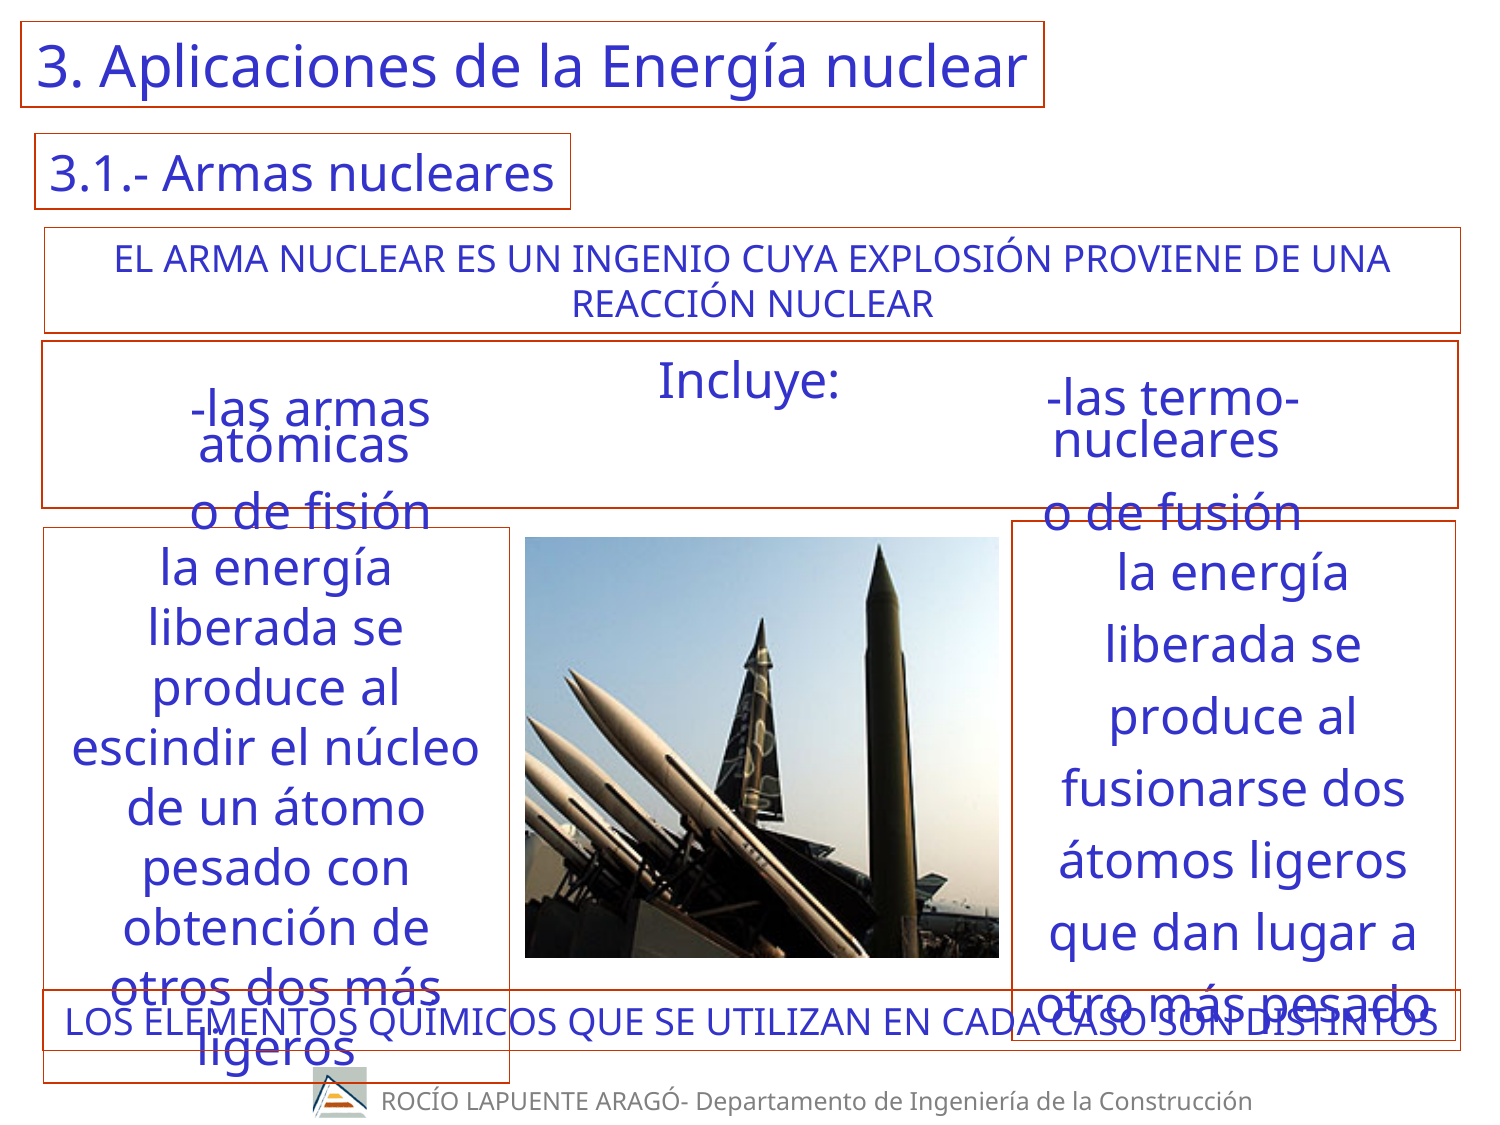

3. Aplicaciones de la Energía nuclear
3.1.- Armas nucleares
EL ARMA NUCLEAR ES UN INGENIO CUYA EXPLOSIÓN PROVIENE DE UNA REACCIÓN NUCLEAR
Incluye:
-las termo-nucleares
o de fusión
-las armas atómicas
o de fisión
la energía liberada se produce al fusionarse dos átomos ligeros que dan lugar a otro más pesado
la energía liberada se produce al escindir el núcleo de un átomo pesado con obtención de otros dos más ligeros
LOS ELEMENTOS QUÍMICOS QUE SE UTILIZAN EN CADA CASO SON DISTINTOS